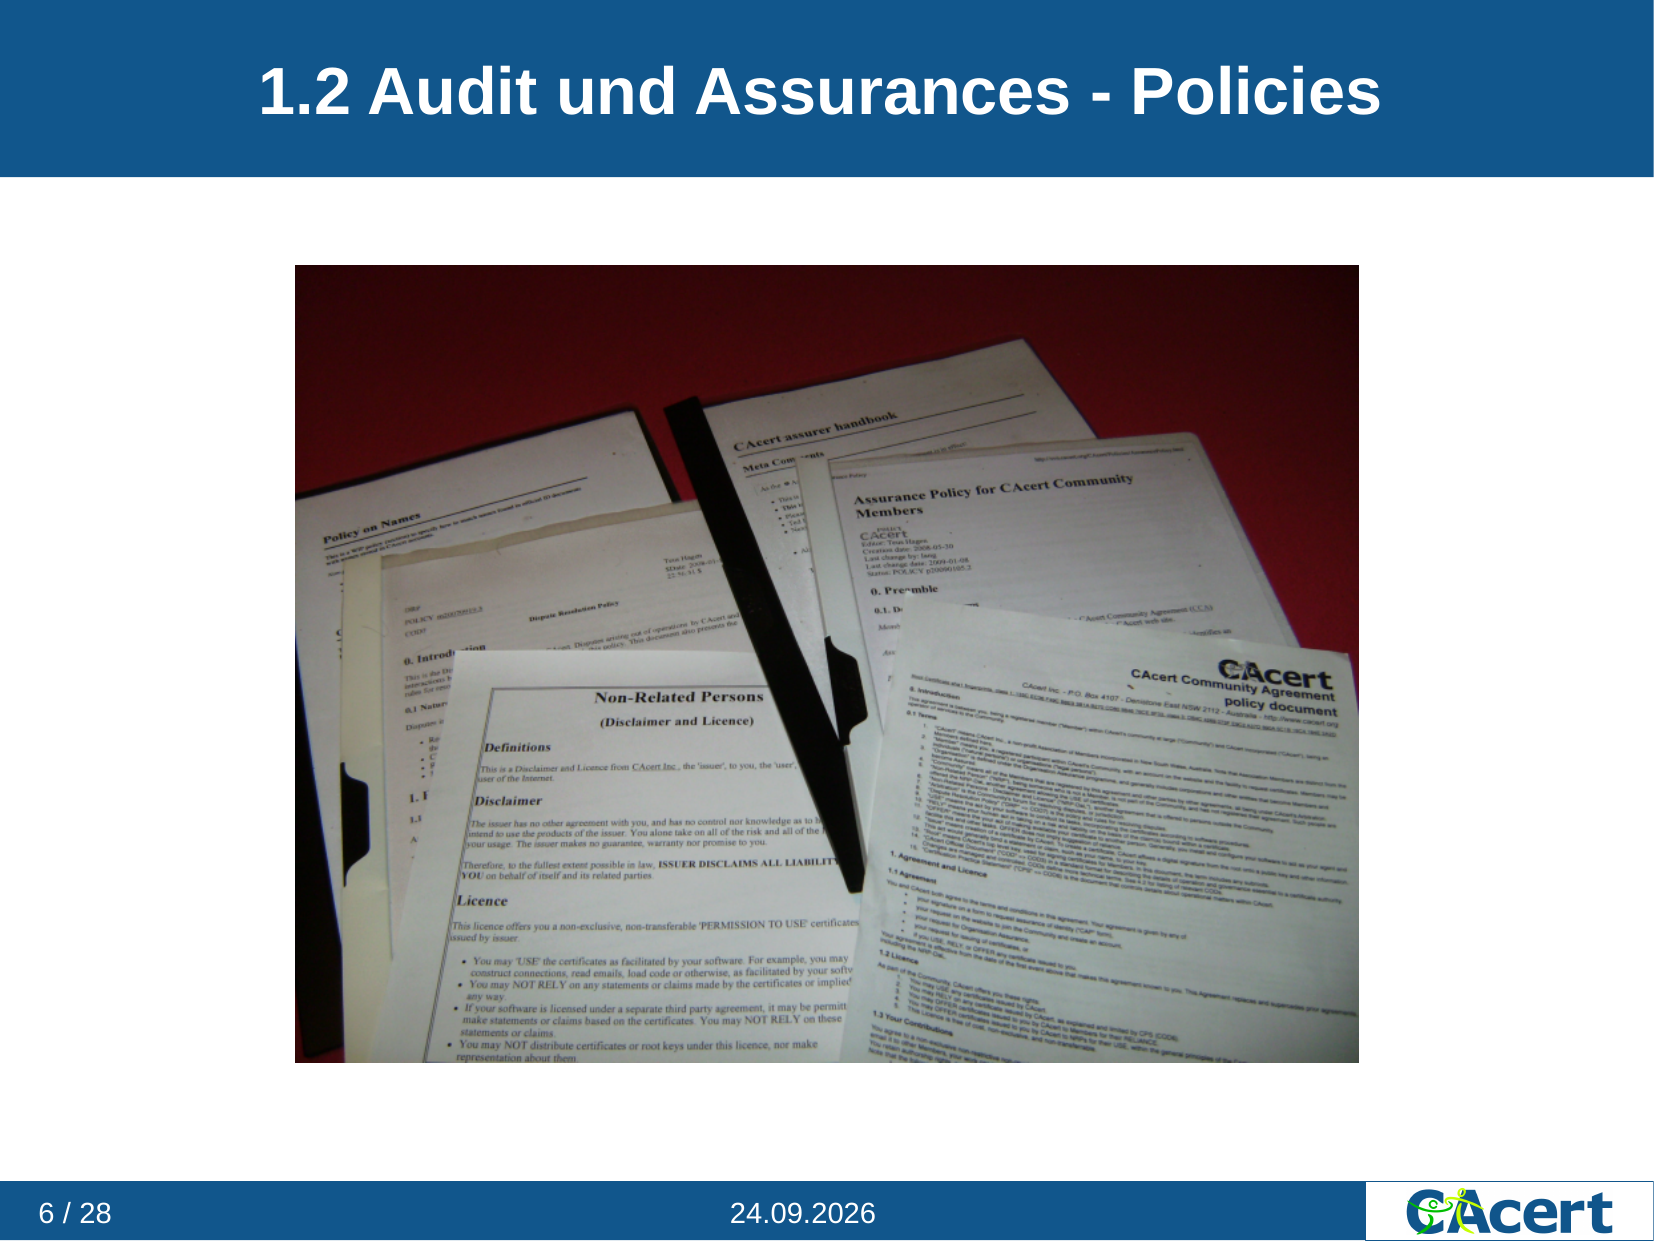

# 1.2 Audit und Assurances - Policies